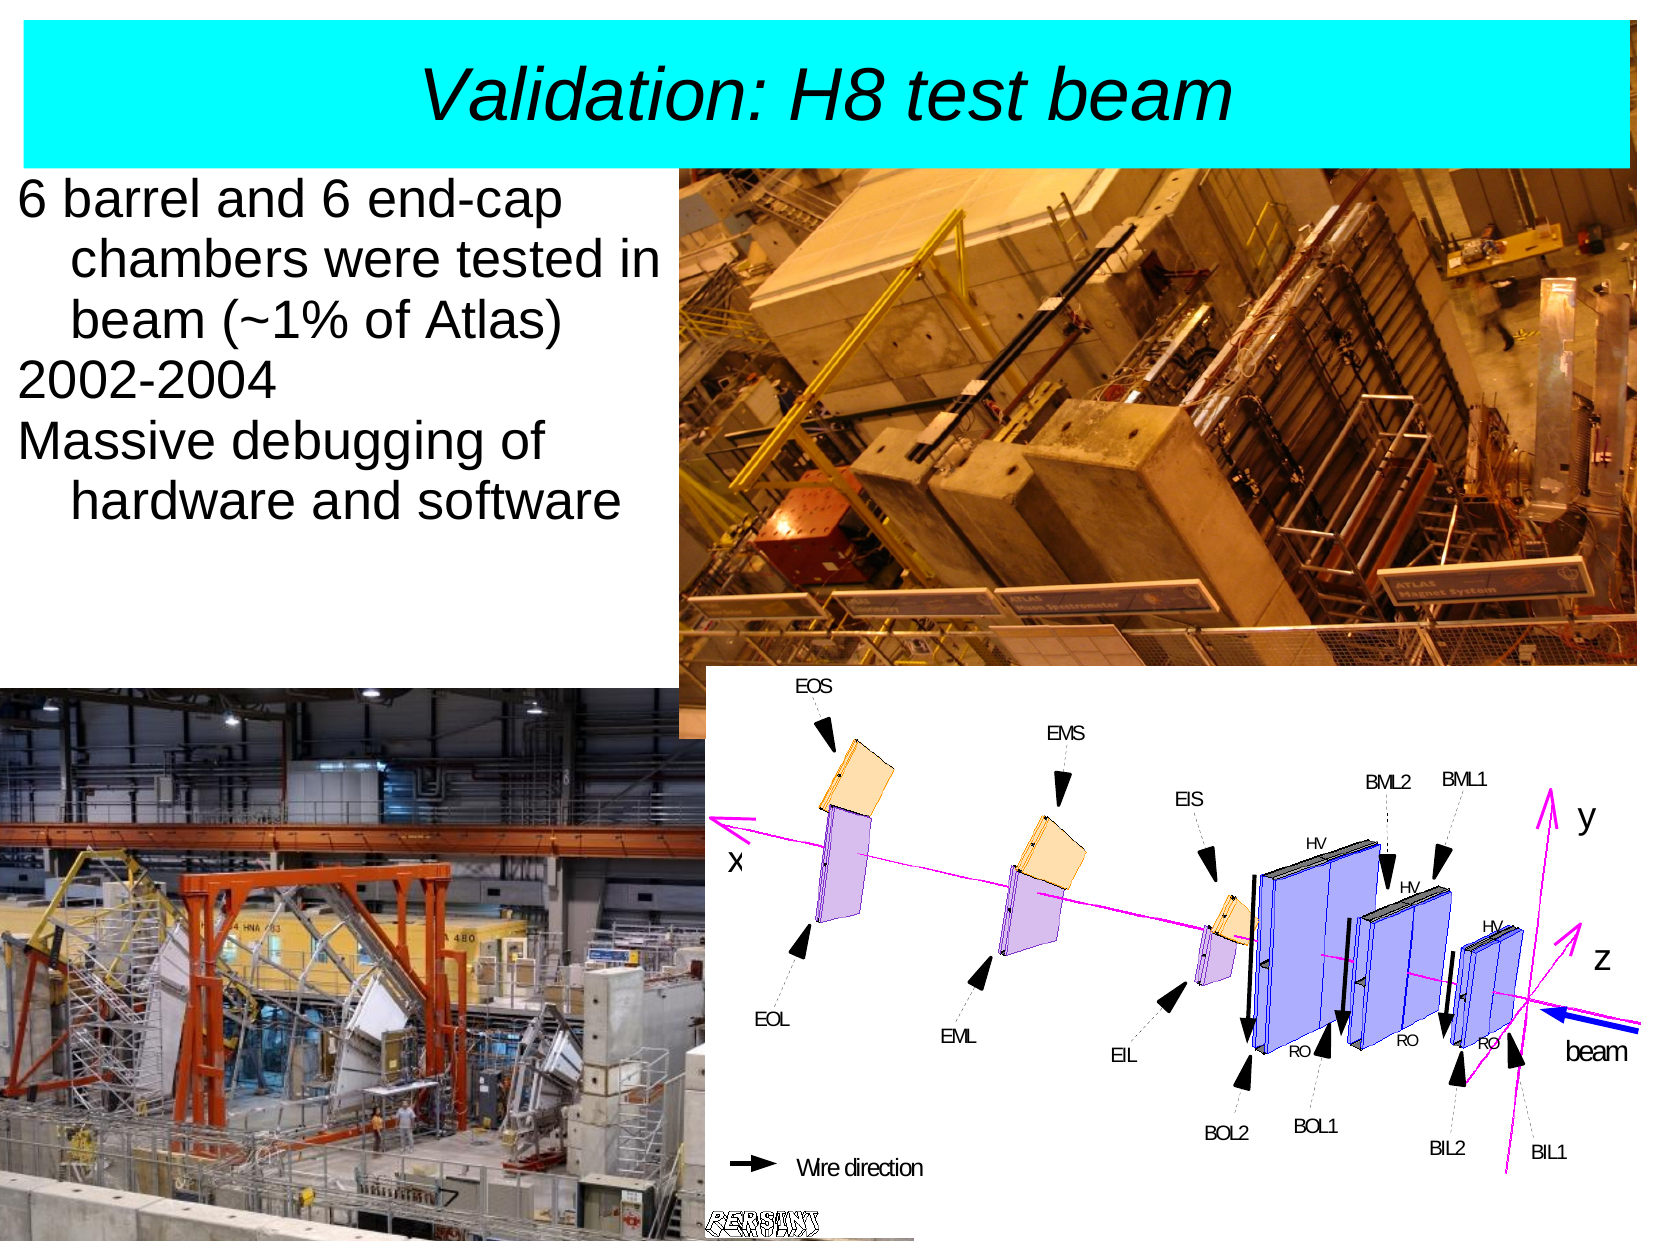

Validation: H8 test beam
# 6 barrel and 6 end-cap chambers were tested in beam (~1% of Atlas)
2002-2004
Massive debugging of hardware and software
2006-09-05
Pierre-François Giraud, LHC Detector Alignment Workshop
14